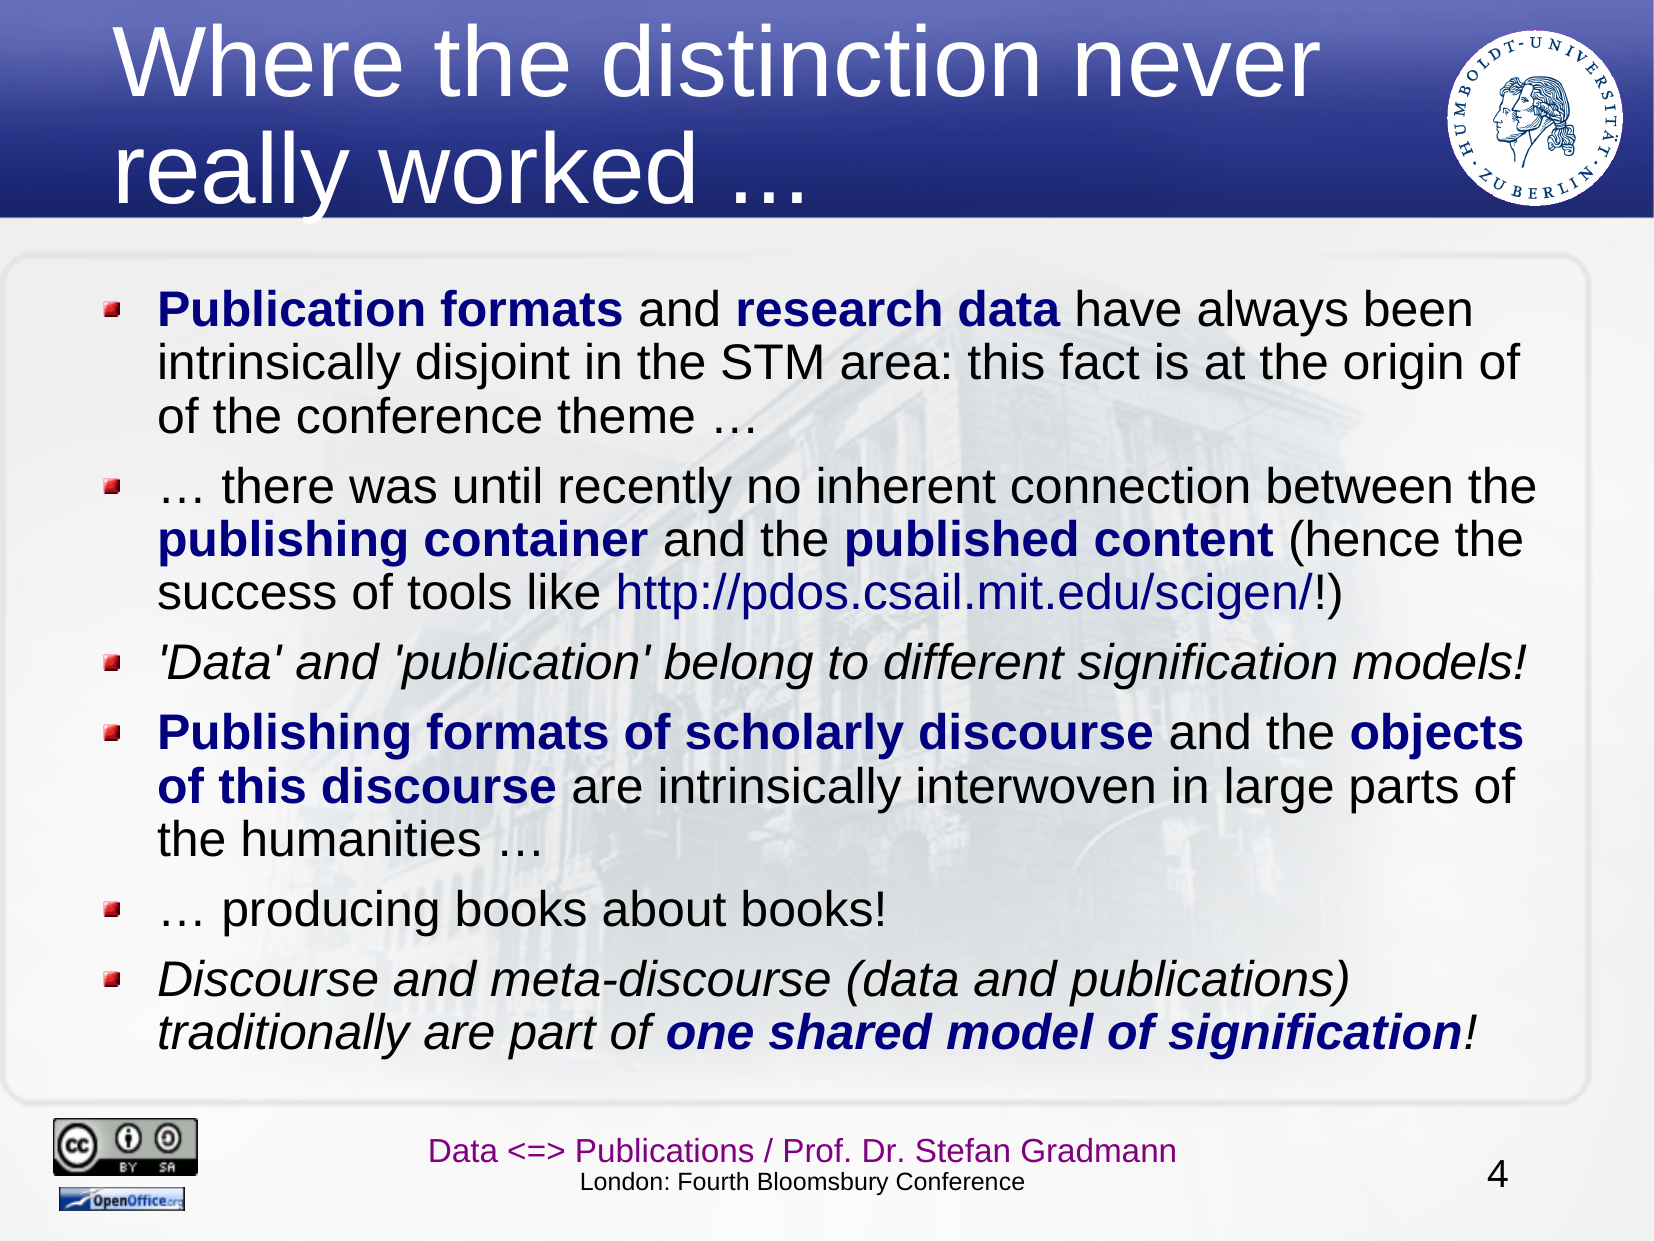

# Where the distinction never really worked ...
Publication formats and research data have always been intrinsically disjoint in the STM area: this fact is at the origin of of the conference theme …
… there was until recently no inherent connection between the publishing container and the published content (hence the success of tools like http://pdos.csail.mit.edu/scigen/!)
'Data' and 'publication' belong to different signification models!
Publishing formats of scholarly discourse and the objects of this discourse are intrinsically interwoven in large parts of the humanities …
… producing books about books!
Discourse and meta-discourse (data and publications) traditionally are part of one shared model of signification!
Data <=> Publications / Prof. Dr. Stefan Gradmann